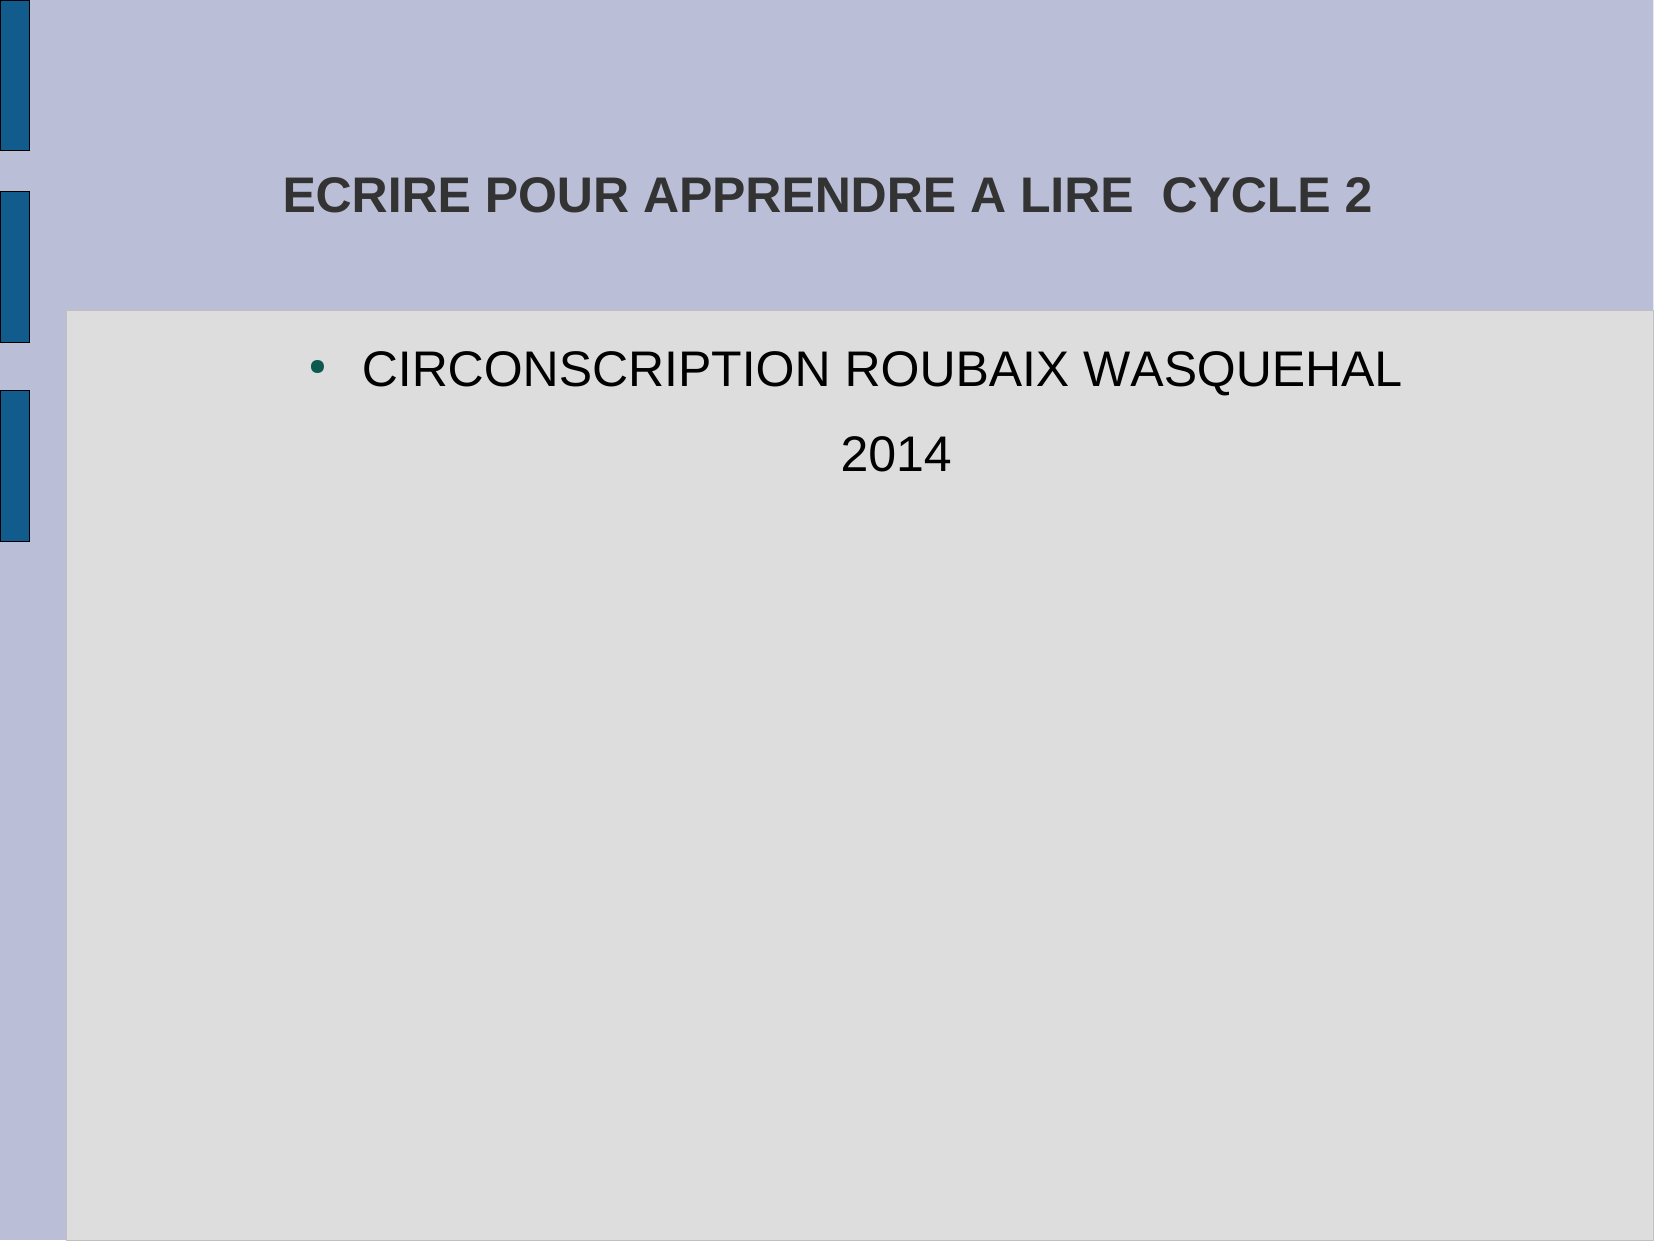

# ECRIRE POUR APPRENDRE A LIRE CYCLE 2
CIRCONSCRIPTION ROUBAIX WASQUEHAL
 2014